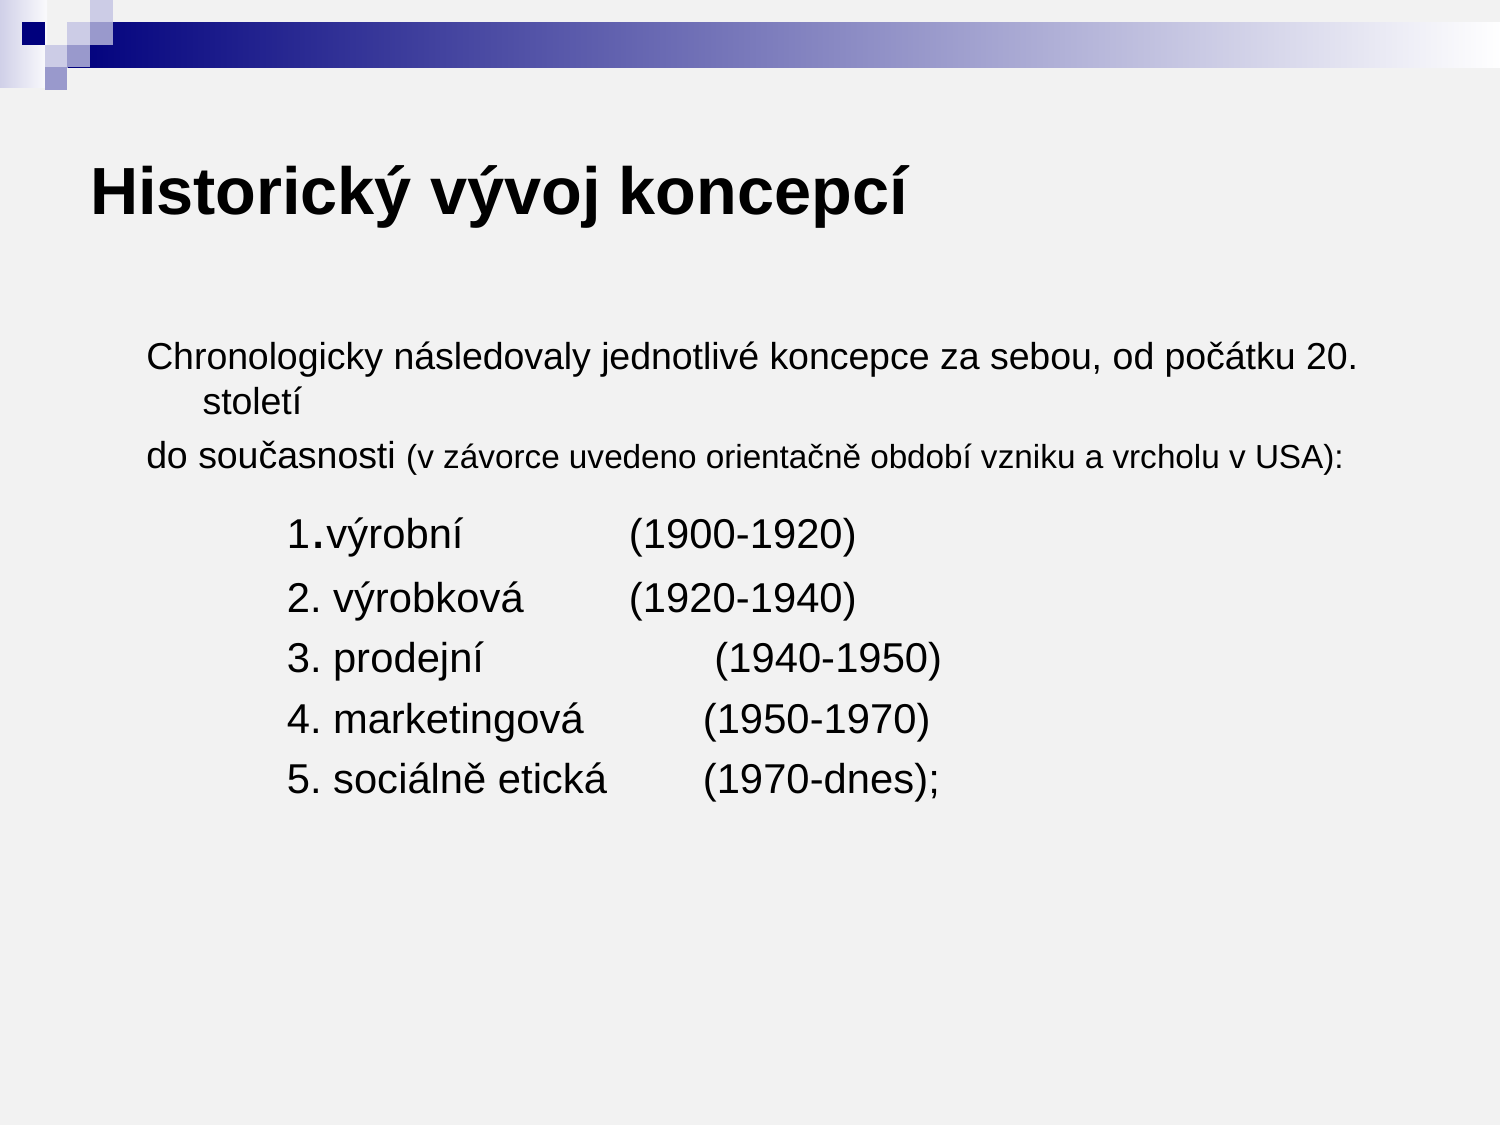

# Historický vývoj koncepcí
Chronologicky následovaly jednotlivé koncepce za sebou, od počátku 20. století
do současnosti (v závorce uvedeno orientačně období vzniku a vrcholu v USA):
1.výrobní 			(1900-1920)
2. výrobková 		(1920-1940)
3. prodejní			 (1940-1950)
4. marketingová 		(1950-1970)
5. sociálně etická 		(1970-dnes);